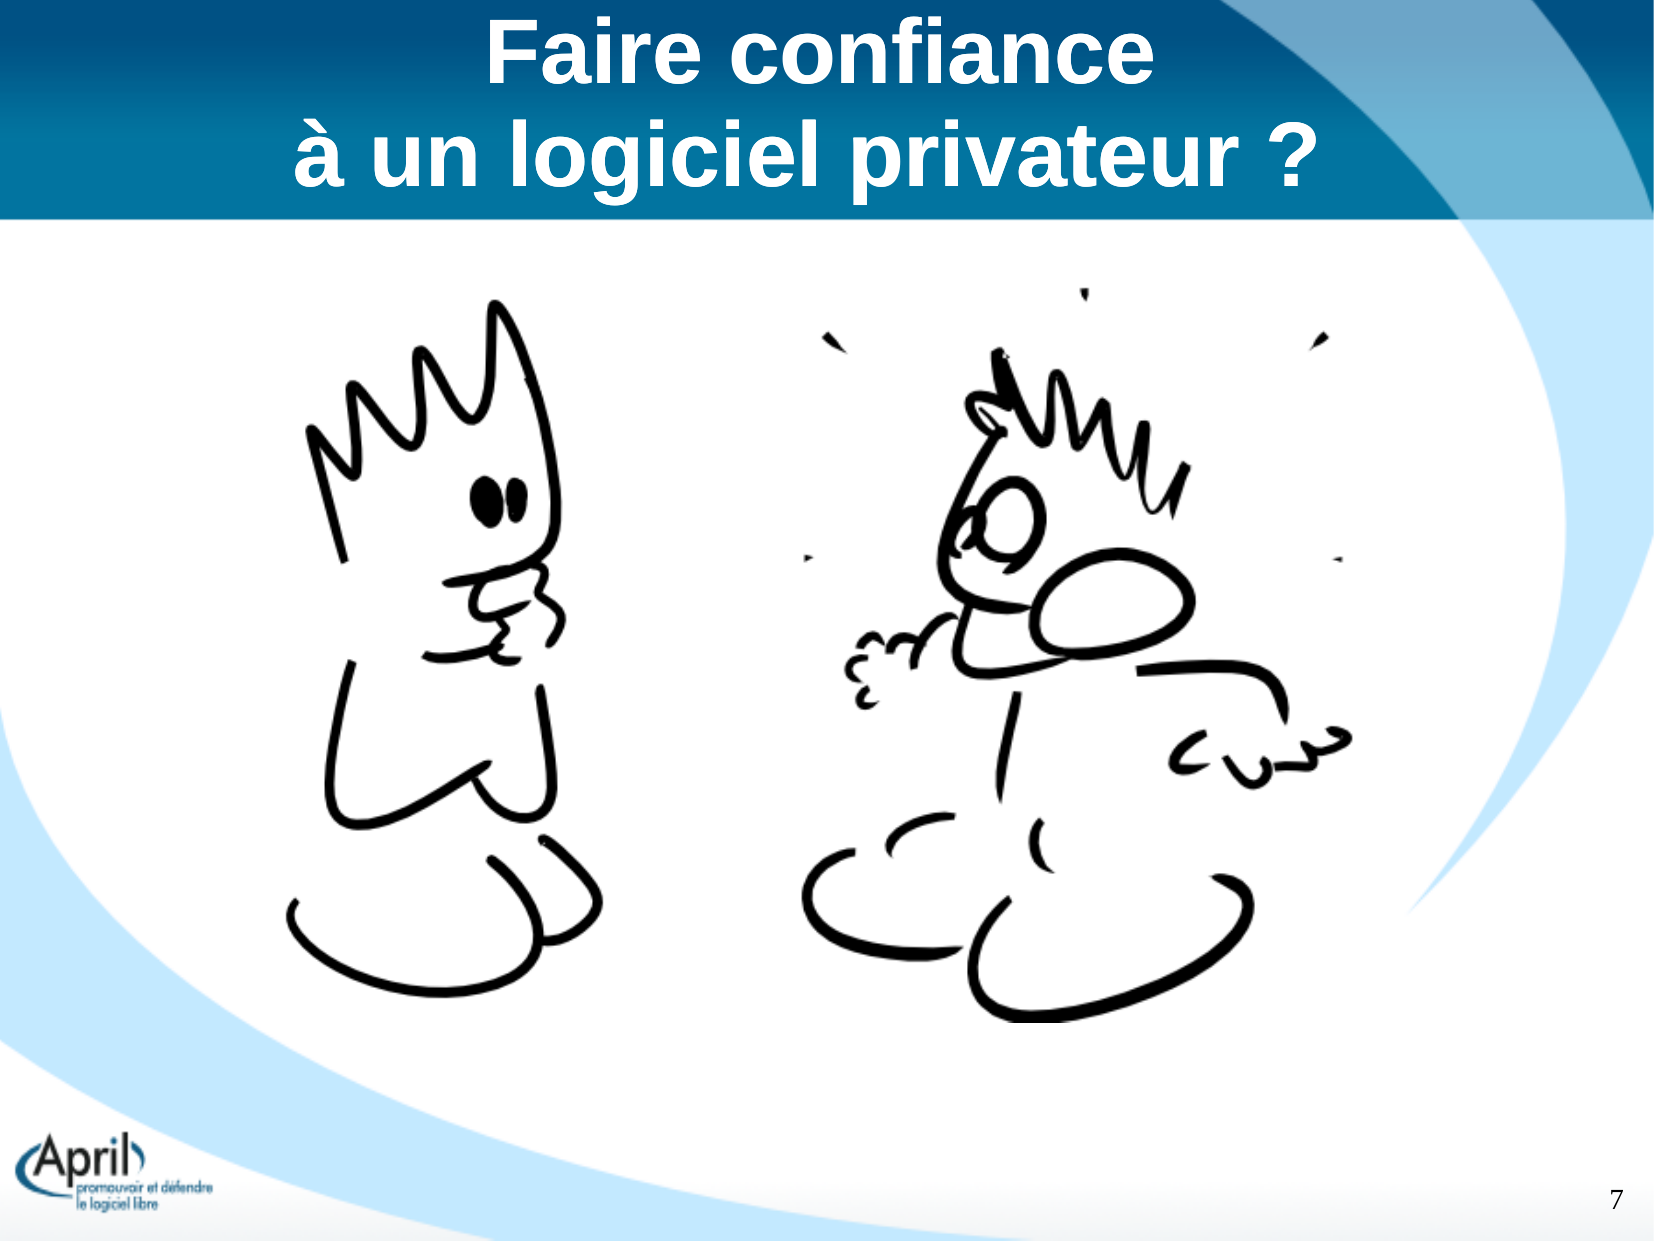

# Faire confiance à un logiciel privateur ?
Faire confiance
à un logiciel privateur ?
7